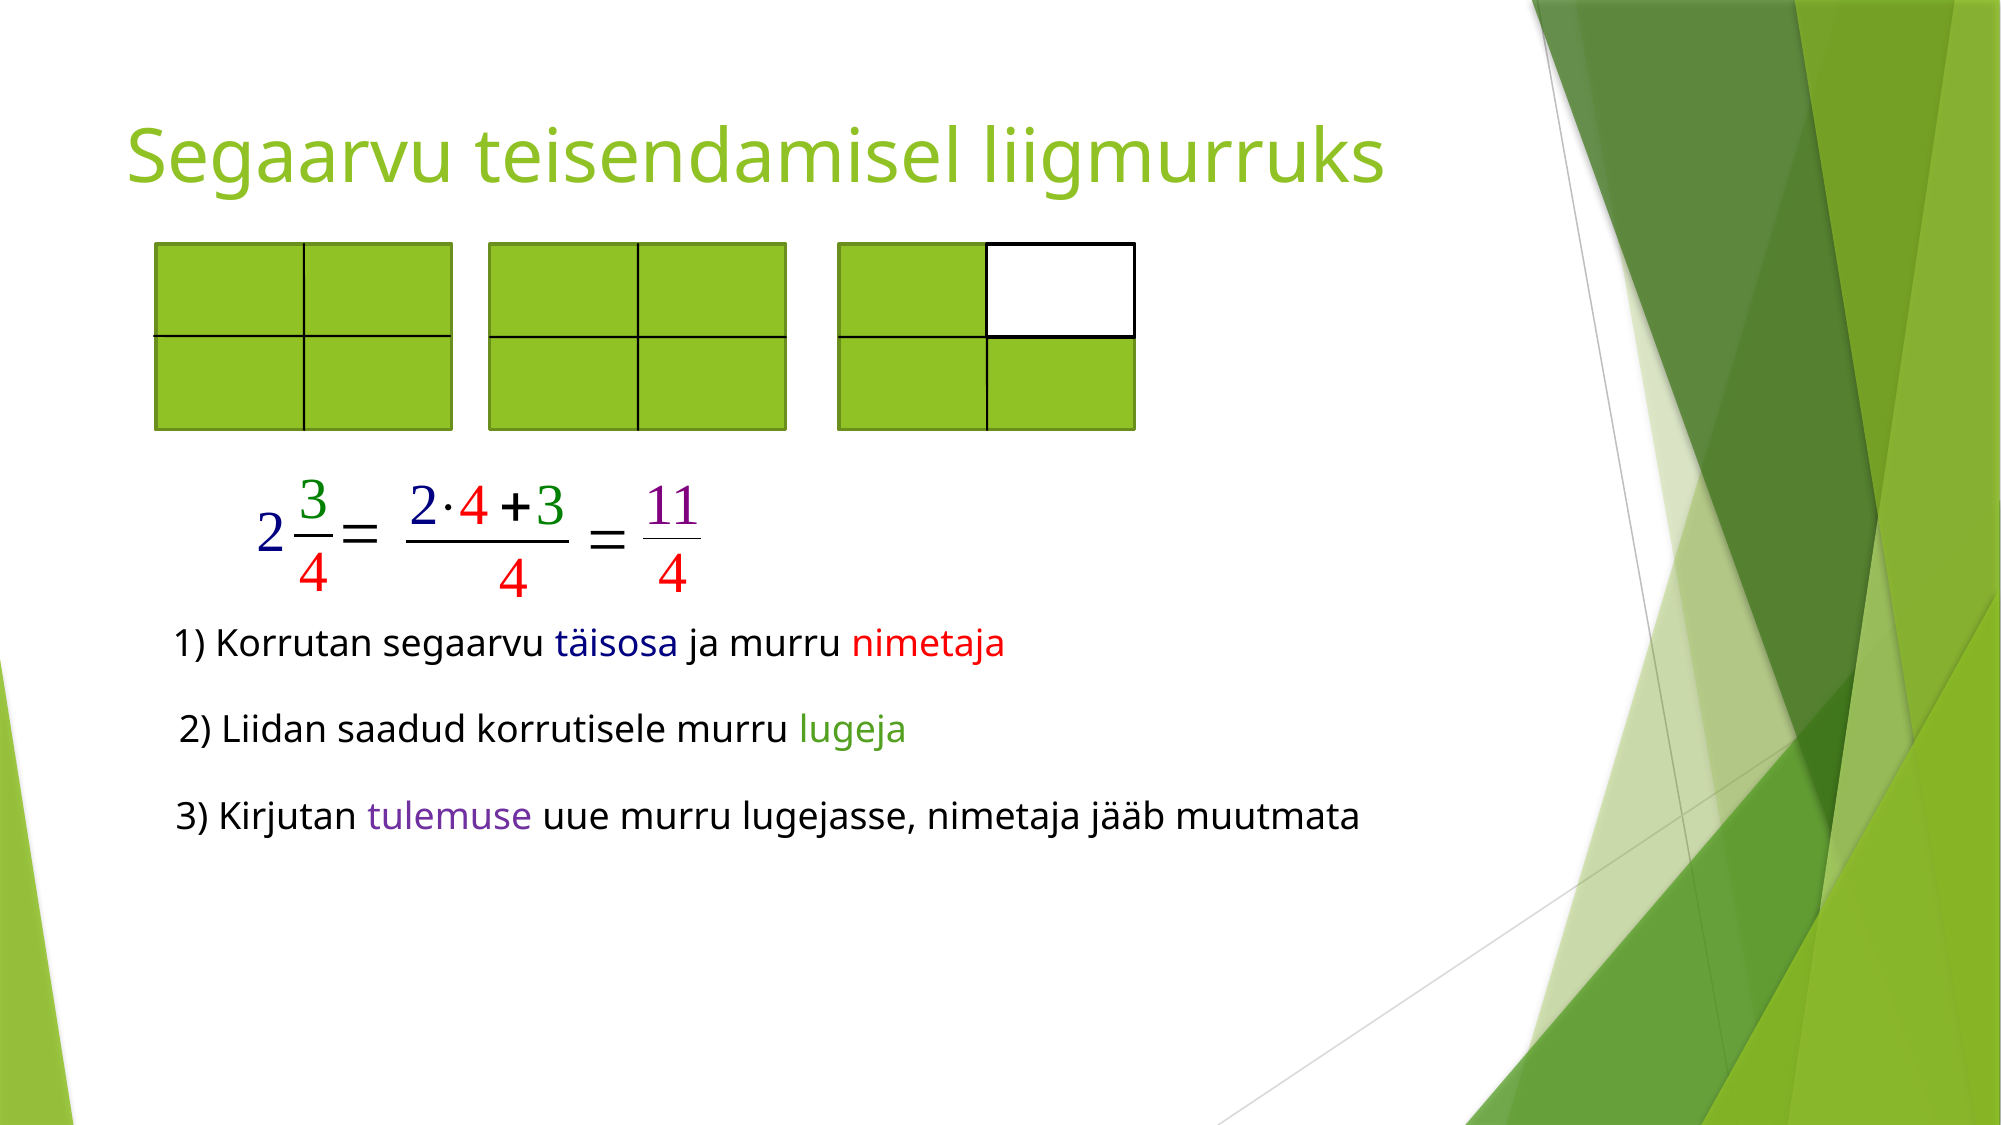

# Segaarvu teisendamisel liigmurruks
1) Korrutan segaarvu täisosa ja murru nimetaja
2) Liidan saadud korrutisele murru lugeja
3) Kirjutan tulemuse uue murru lugejasse, nimetaja jääb muutmata